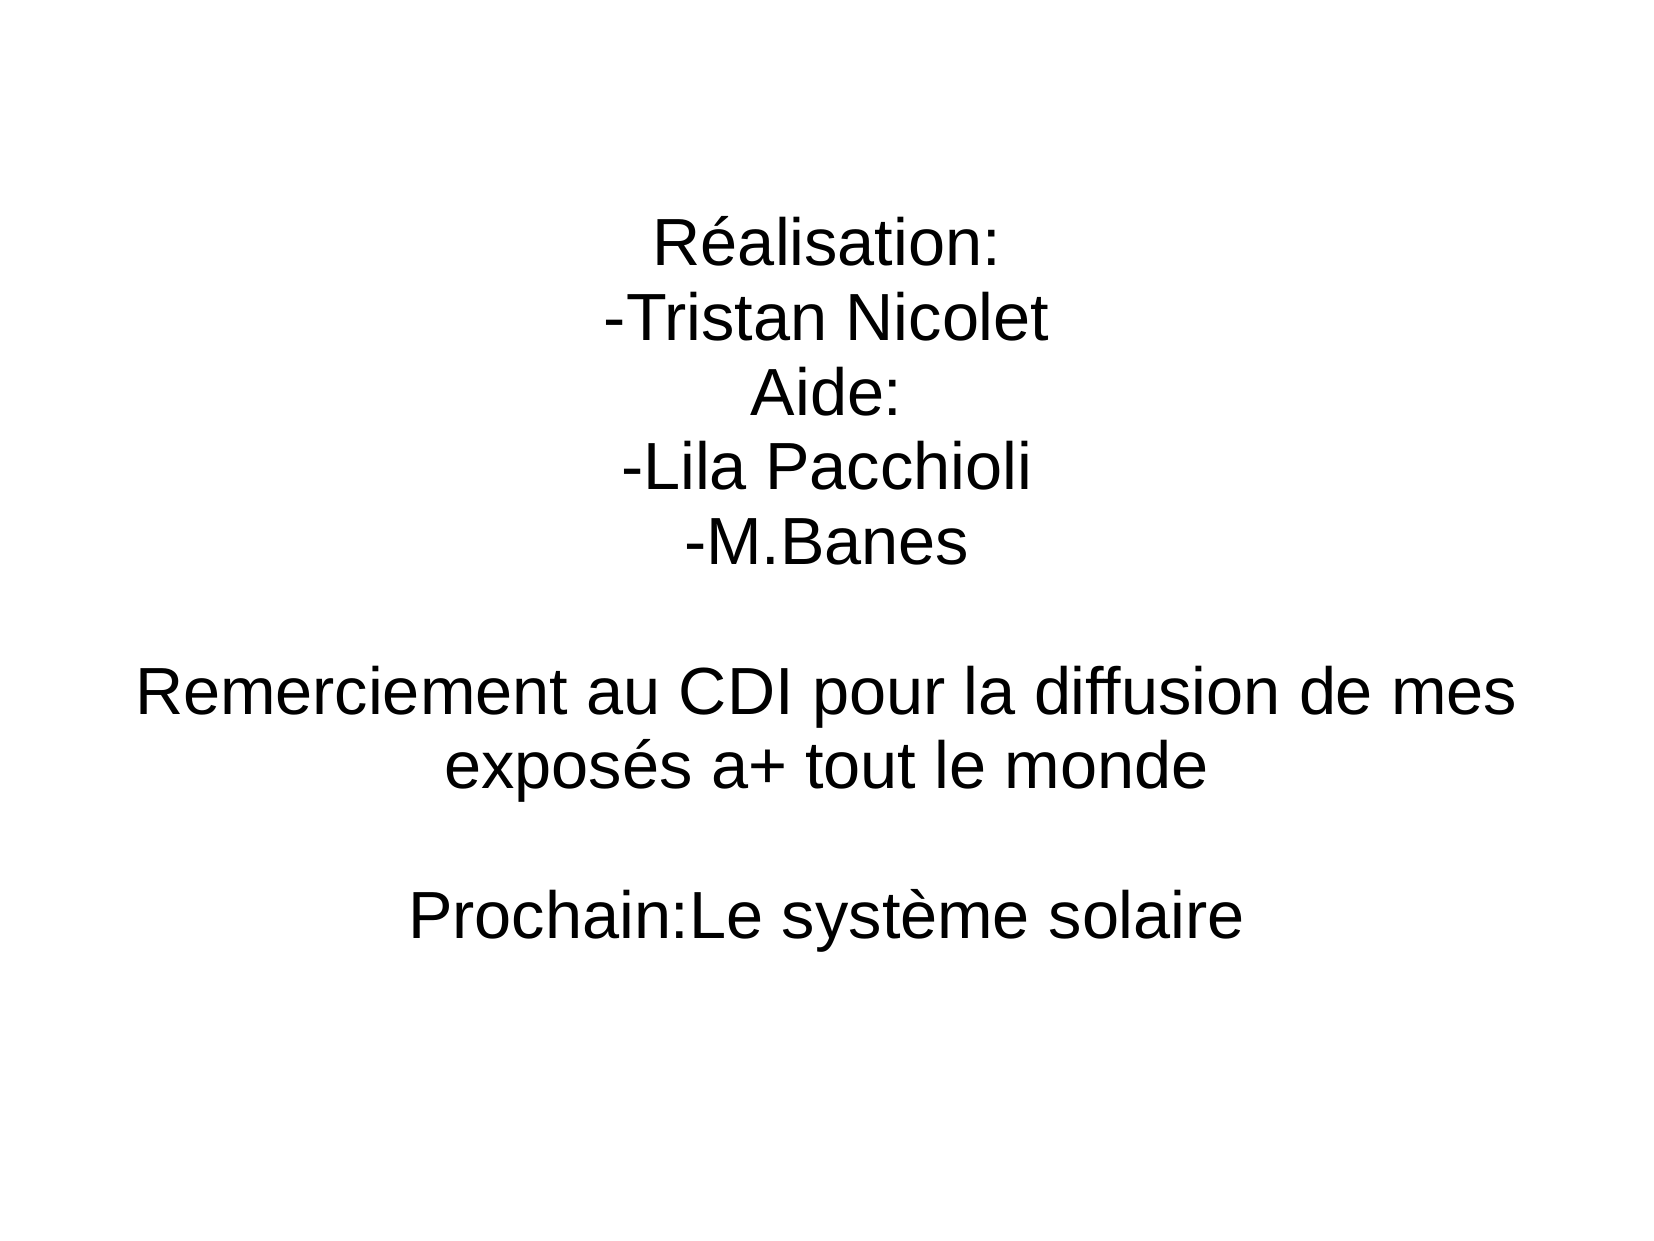

# Réalisation:
-Tristan Nicolet
Aide:
-Lila Pacchioli
-M.Banes
Remerciement au CDI pour la diffusion de mes exposés a+ tout le monde
Prochain:Le système solaire